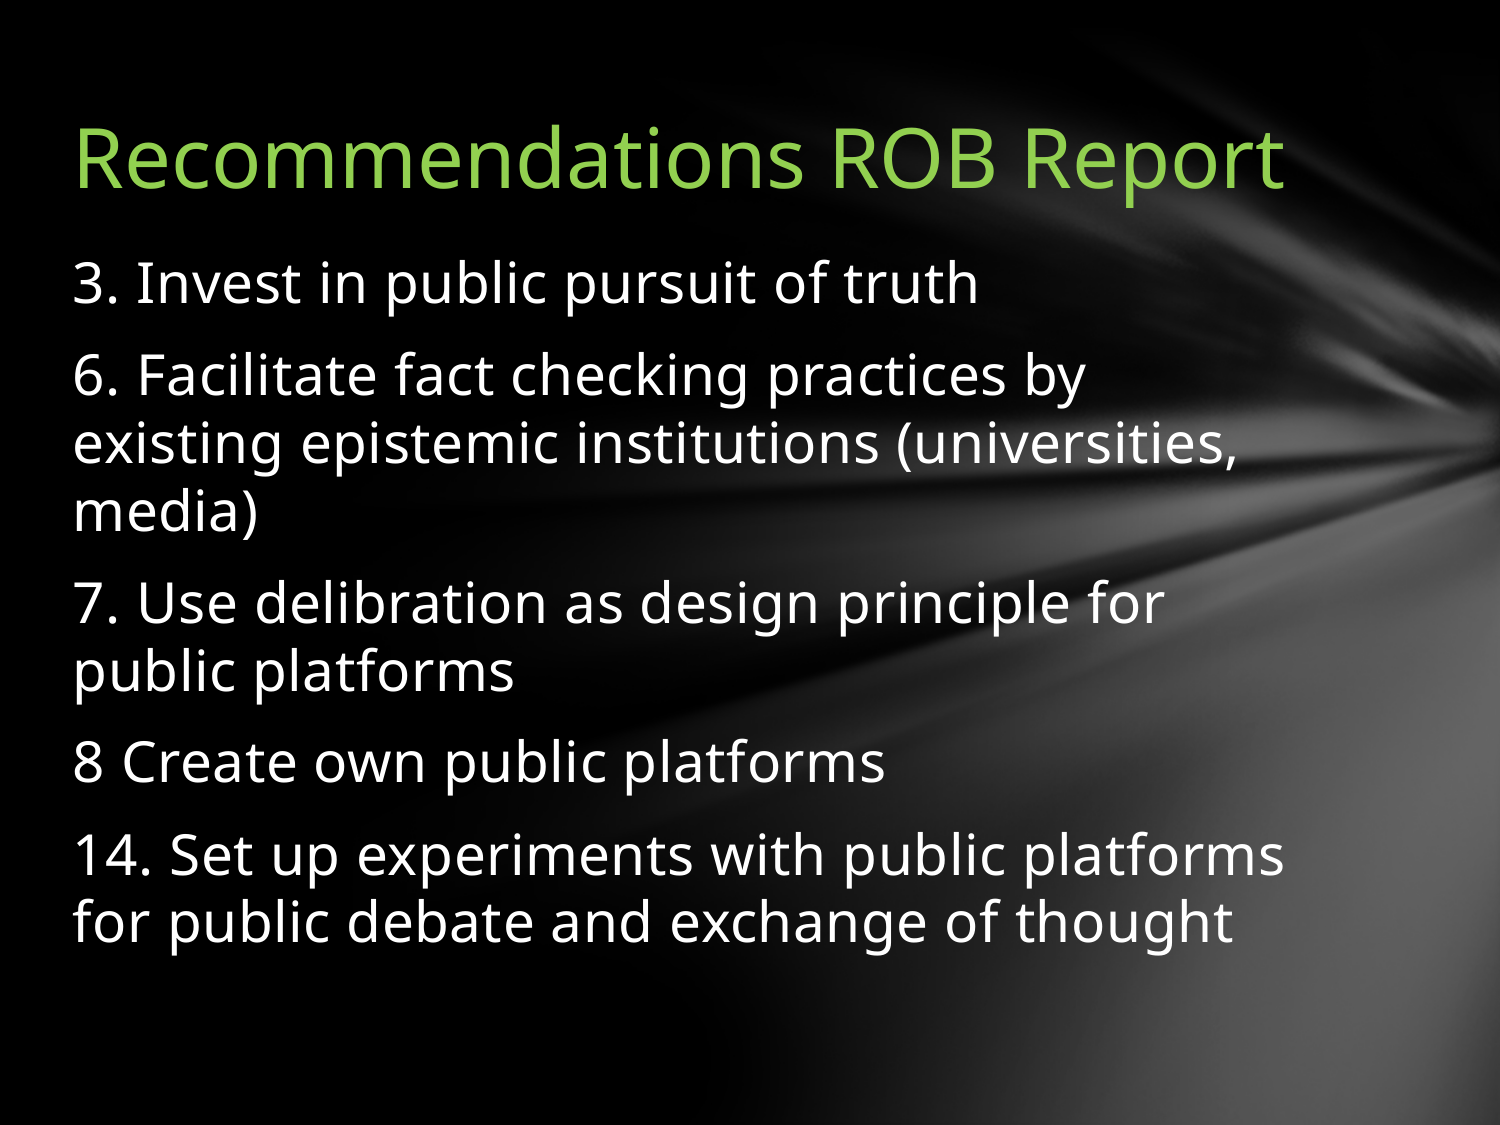

Recommendations ROB Report
# 3. Invest in public pursuit of truth
6. Facilitate fact checking practices by existing epistemic institutions (universities, media)
7. Use delibration as design principle for public platforms
8 Create own public platforms
14. Set up experiments with public platforms for public debate and exchange of thought